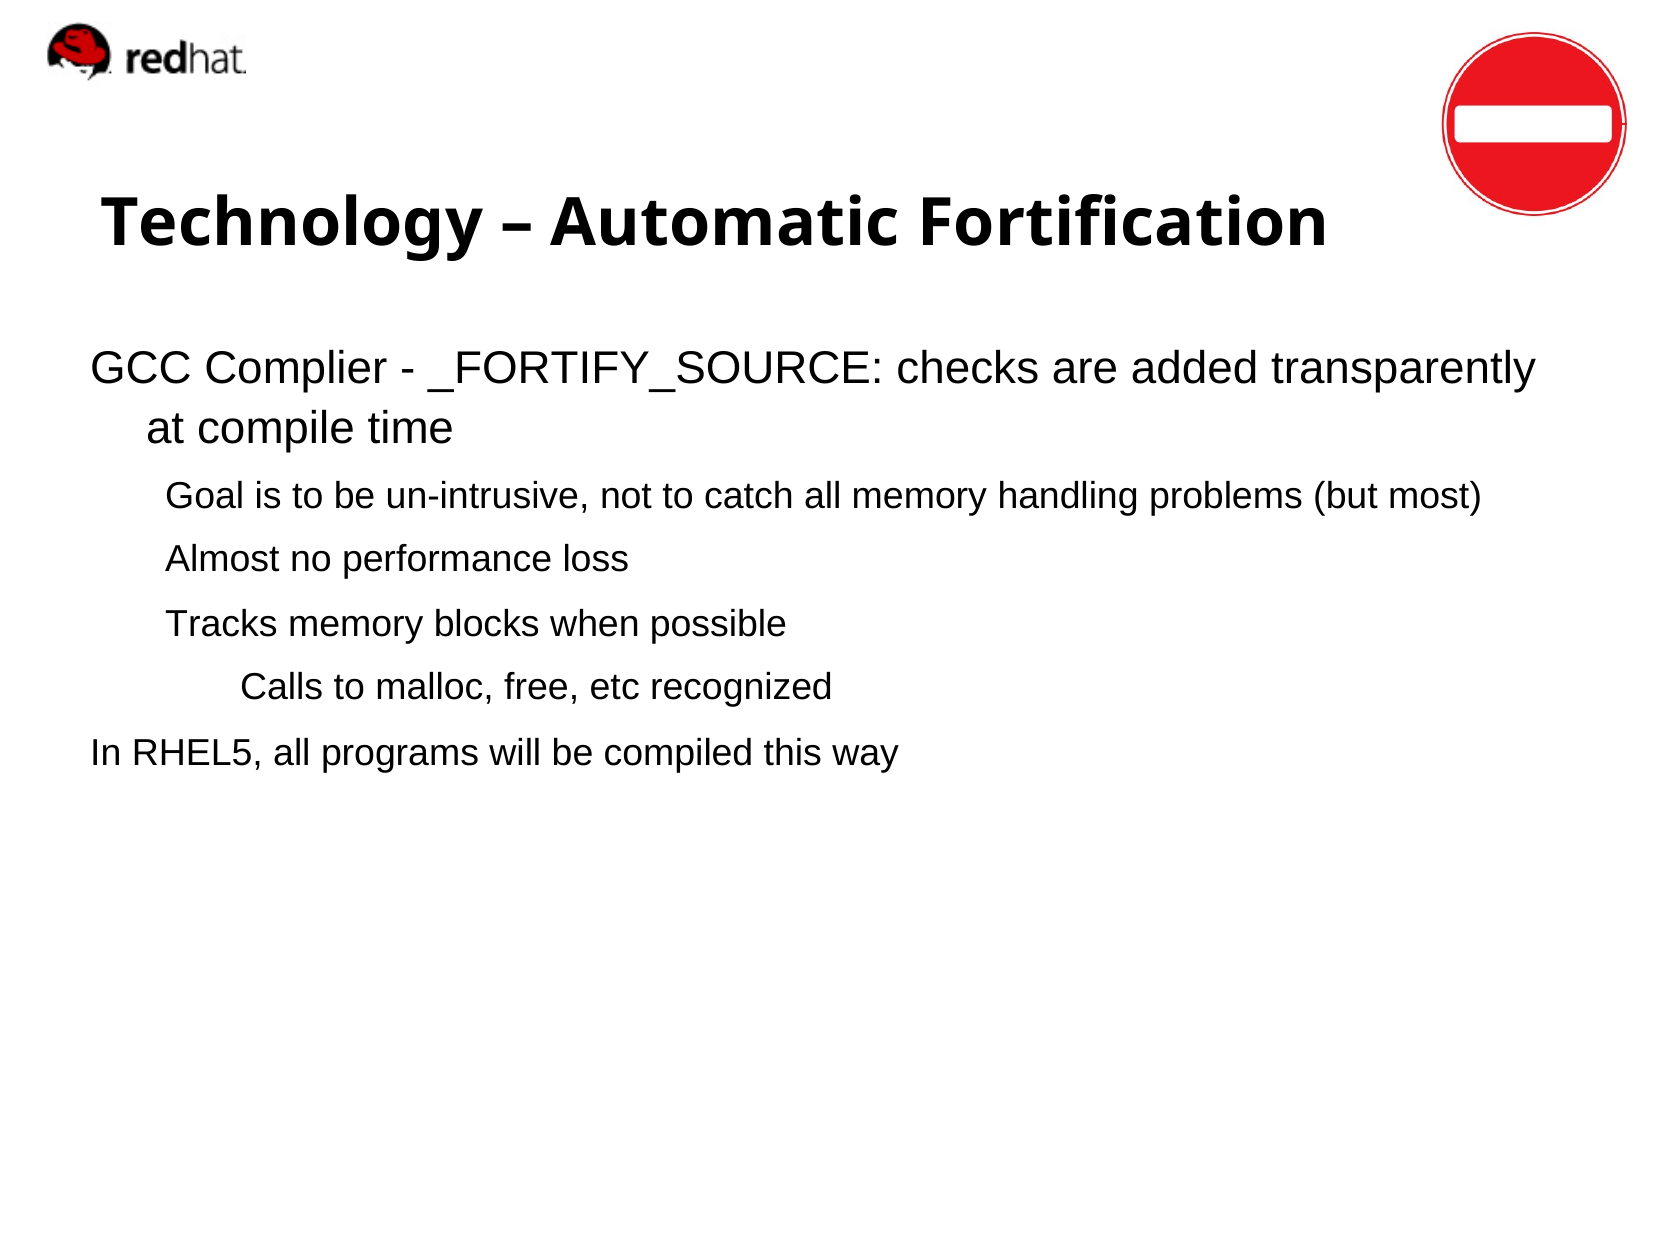

# Technology – Automatic Fortification
GCC Complier - _FORTIFY_SOURCE: checks are added transparently at compile time
Goal is to be un-intrusive, not to catch all memory handling problems (but most)
Almost no performance loss
Tracks memory blocks when possible
Calls to malloc, free, etc recognized
In RHEL5, all programs will be compiled this way